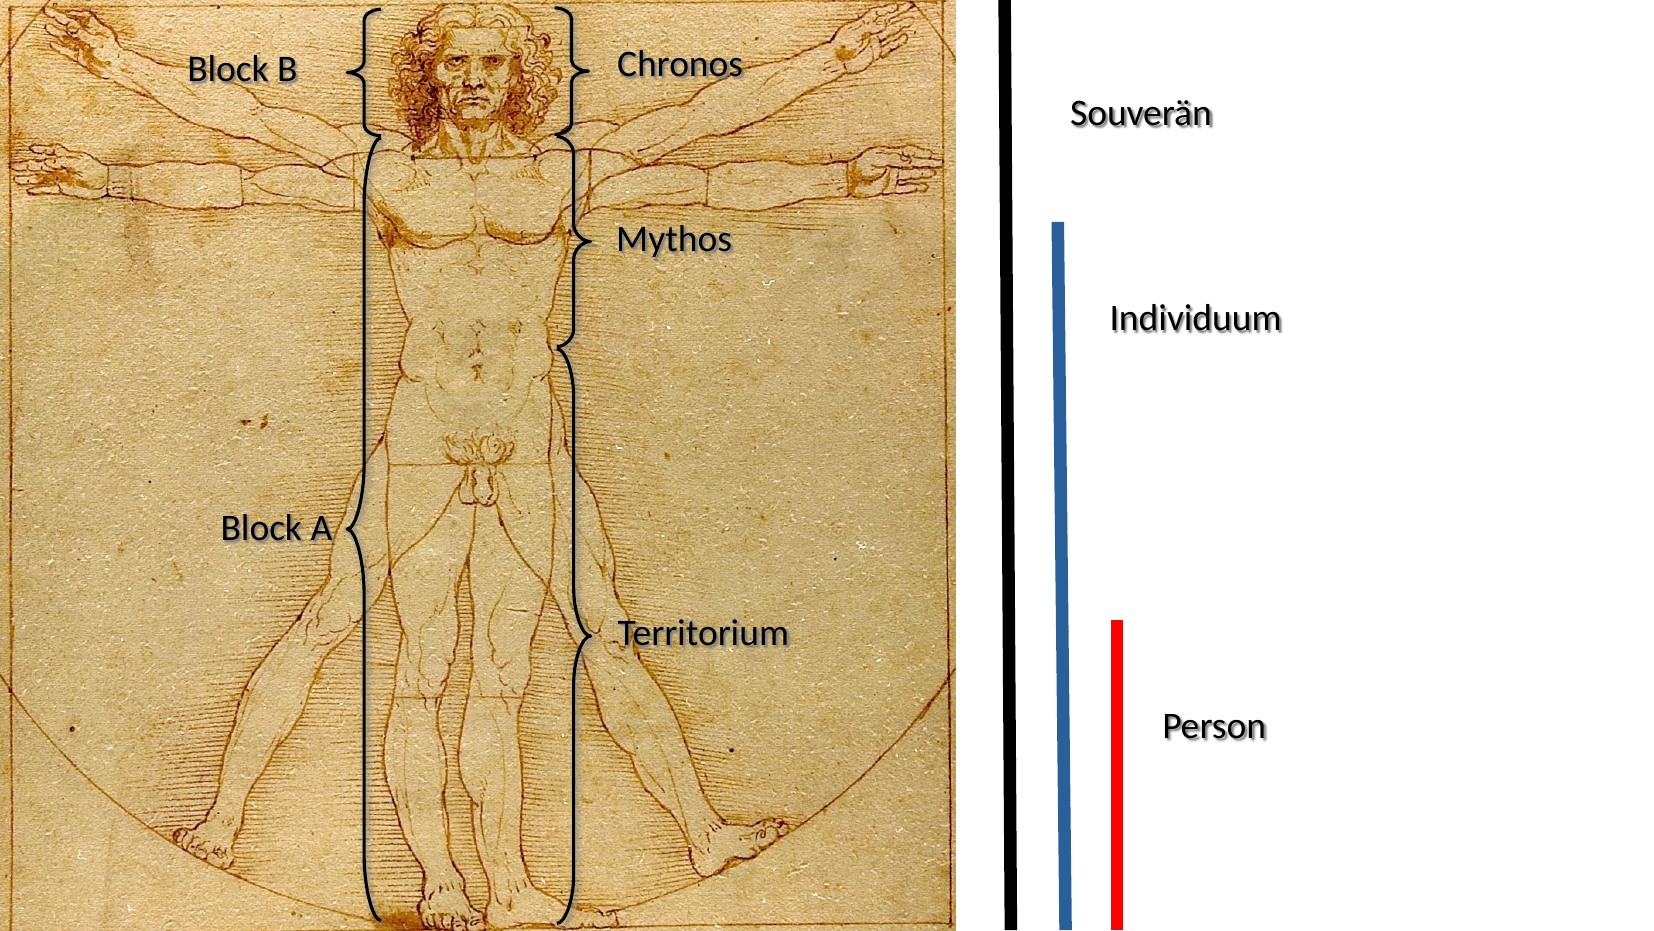

Chronos
Block B
Souverän
Mythos
Individuum
Block A
Territorium
Person